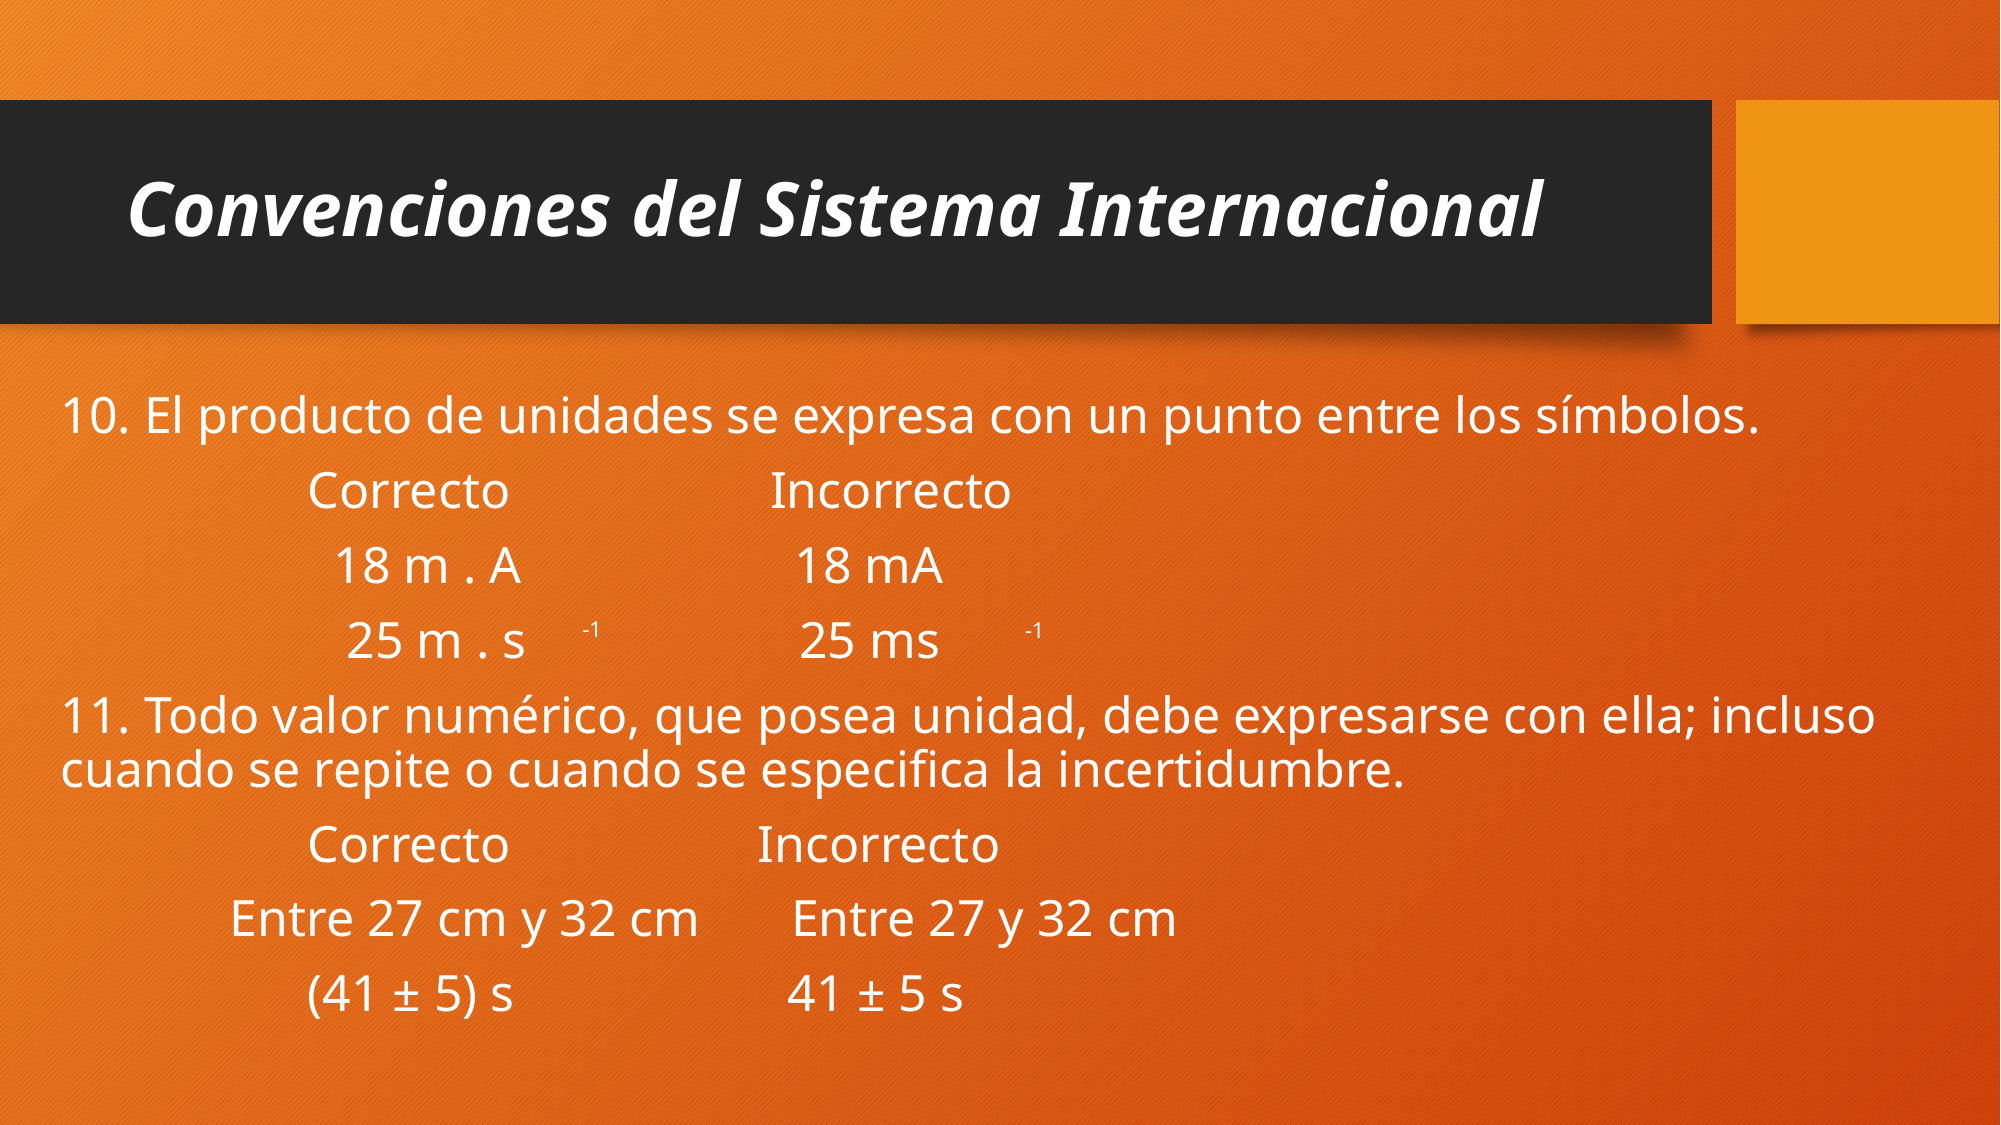

# Convenciones del Sistema Internacional
10. El producto de unidades se expresa con un punto entre los símbolos.
 Correcto Incorrecto
 18 m . A 18 mA
 25 m . s 25 ms
11. Todo valor numérico, que posea unidad, debe expresarse con ella; incluso cuando se repite o cuando se especifica la incertidumbre.
 Correcto Incorrecto
 Entre 27 cm y 32 cm Entre 27 y 32 cm
 (41 ± 5) s 41 ± 5 s
-1
-1